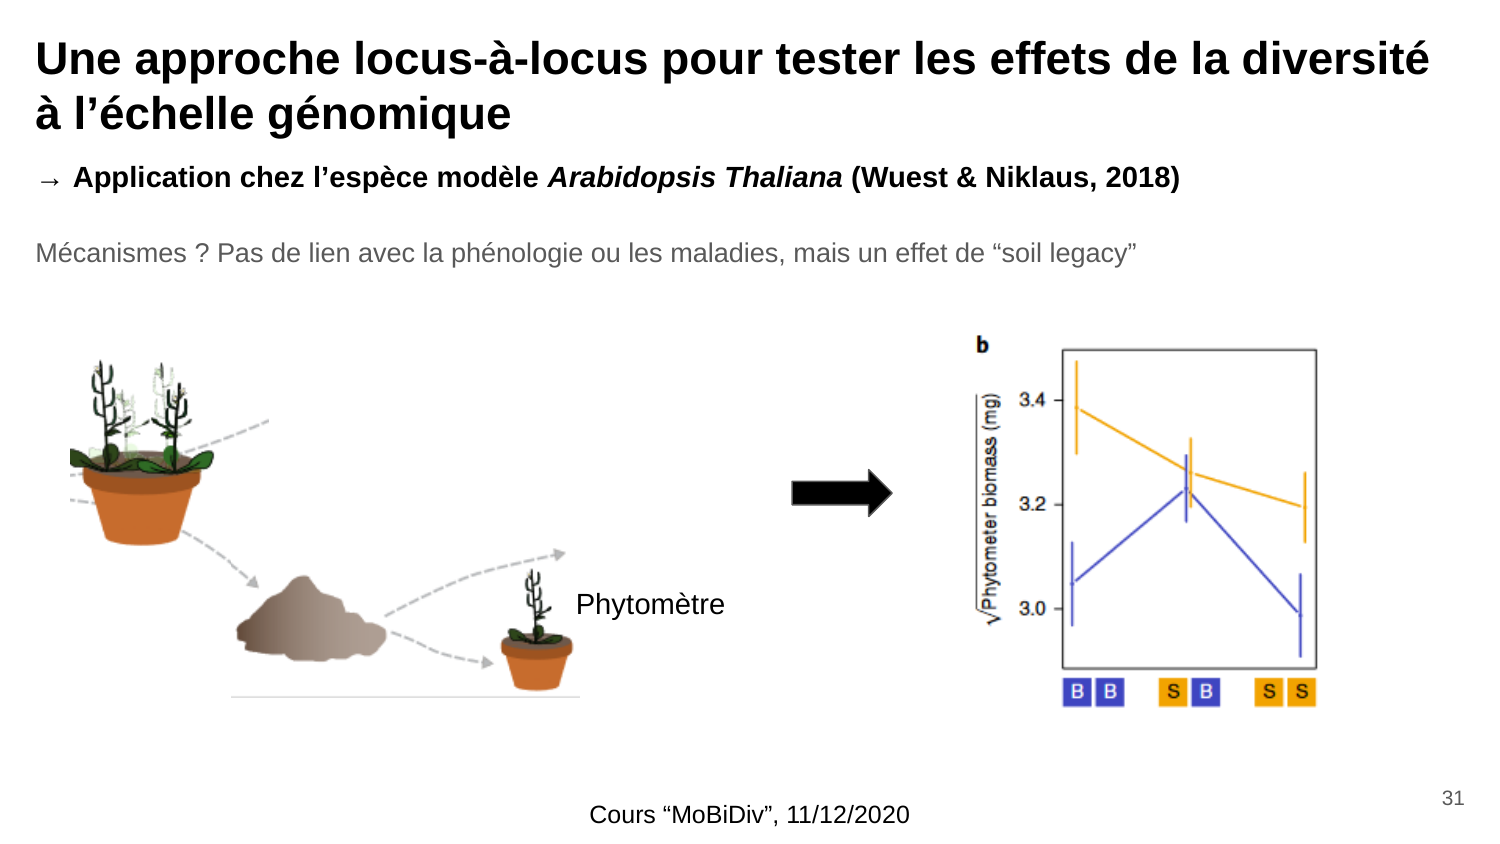

Une approche locus-à-locus pour tester les effets de la diversité à l’échelle génomique
# → Application chez l’espèce modèle Arabidopsis Thaliana (Wuest & Niklaus, 2018)
Mécanismes ? Pas de lien avec la phénologie ou les maladies, mais un effet de “soil legacy”
Phytomètre